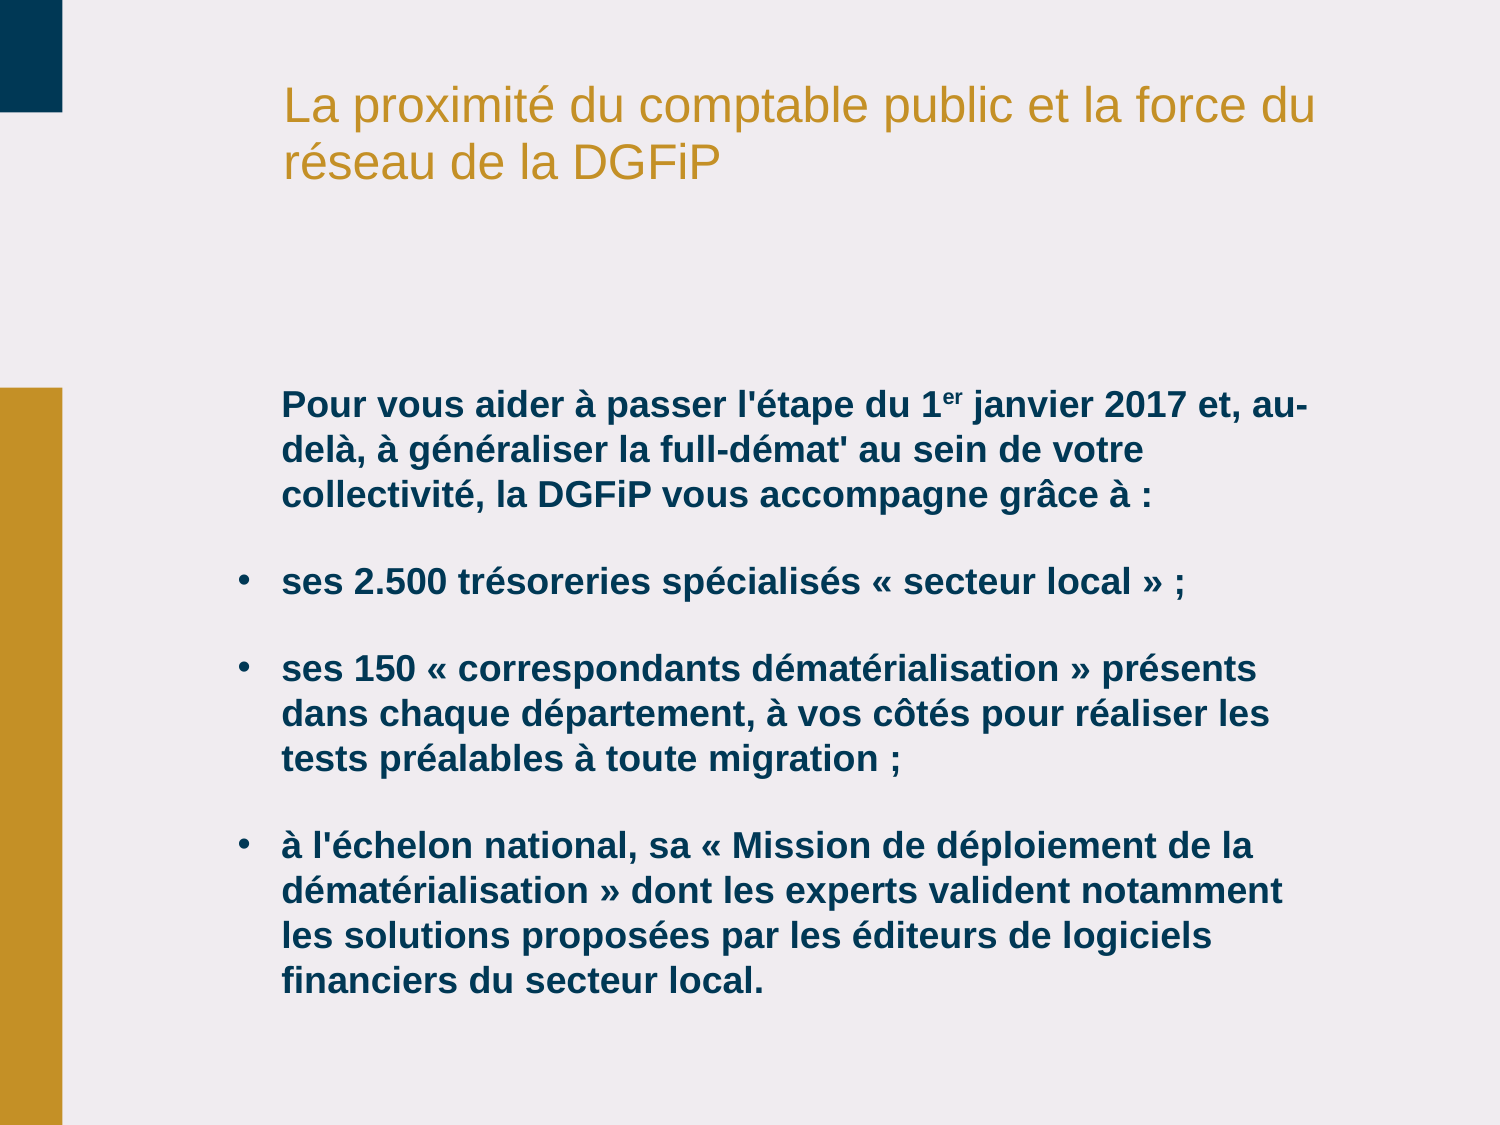

# La proximité du comptable public et la force du réseau de la DGFiP
Pour vous aider à passer l'étape du 1er janvier 2017 et, au-delà, à généraliser la full-démat' au sein de votre collectivité, la DGFiP vous accompagne grâce à :
ses 2.500 trésoreries spécialisés « secteur local » ;
ses 150 « correspondants dématérialisation » présents dans chaque département, à vos côtés pour réaliser les tests préalables à toute migration ;
à l'échelon national, sa « Mission de déploiement de la dématérialisation » dont les experts valident notamment les solutions proposées par les éditeurs de logiciels financiers du secteur local.